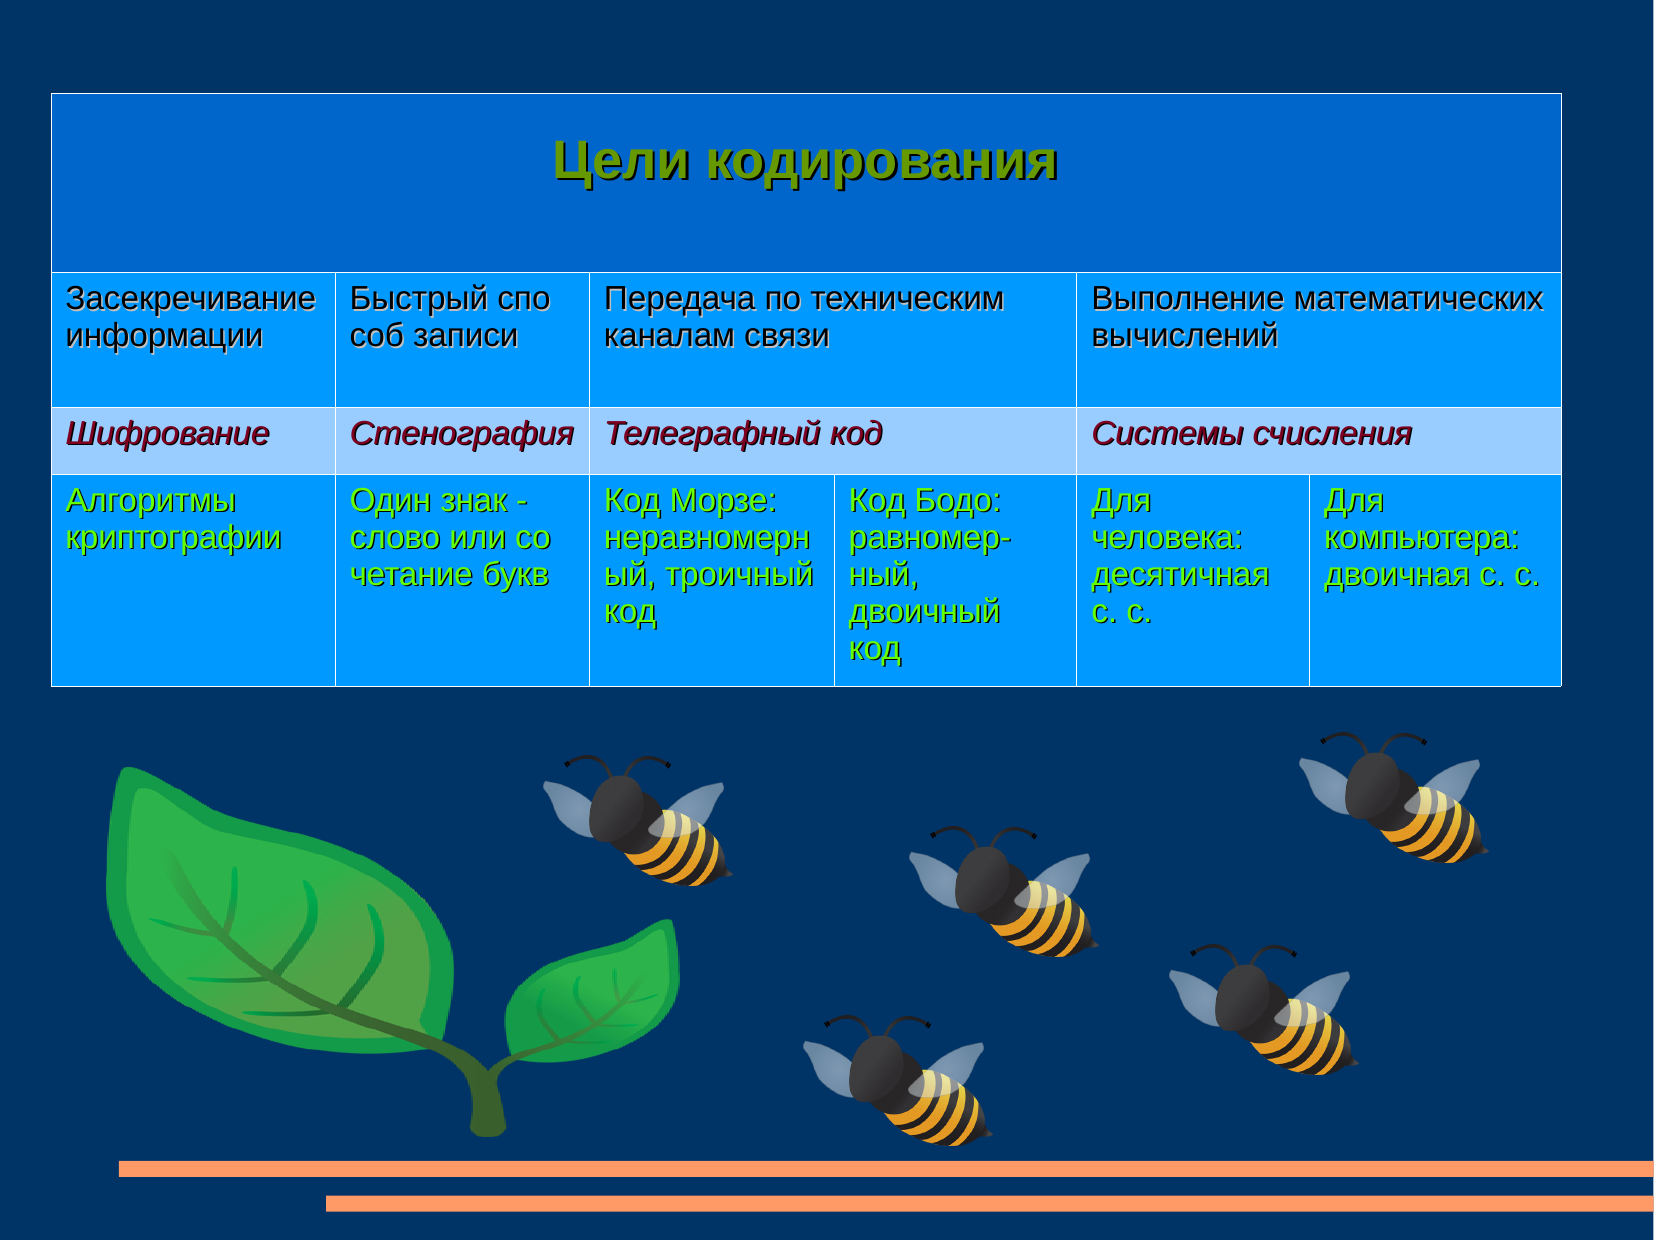

| Цели кодирования | | | | | |
| --- | --- | --- | --- | --- | --- |
| Засекречивание информации | Быстрый спо­соб записи | Передача по техническим каналам связи | | Выполнение математических вычислений | |
| Шифрование | Стенография | Телеграфный код | | Системы счисления | |
| Алгоритмы криптографии | Один знак - слово или со­четание букв | Код Морзе: неравномерный, троичный код | Код Бодо: равномер-ный, двоичный код | Для человека: десятичная с. с. | Для компьютера: двоичная с. с. |